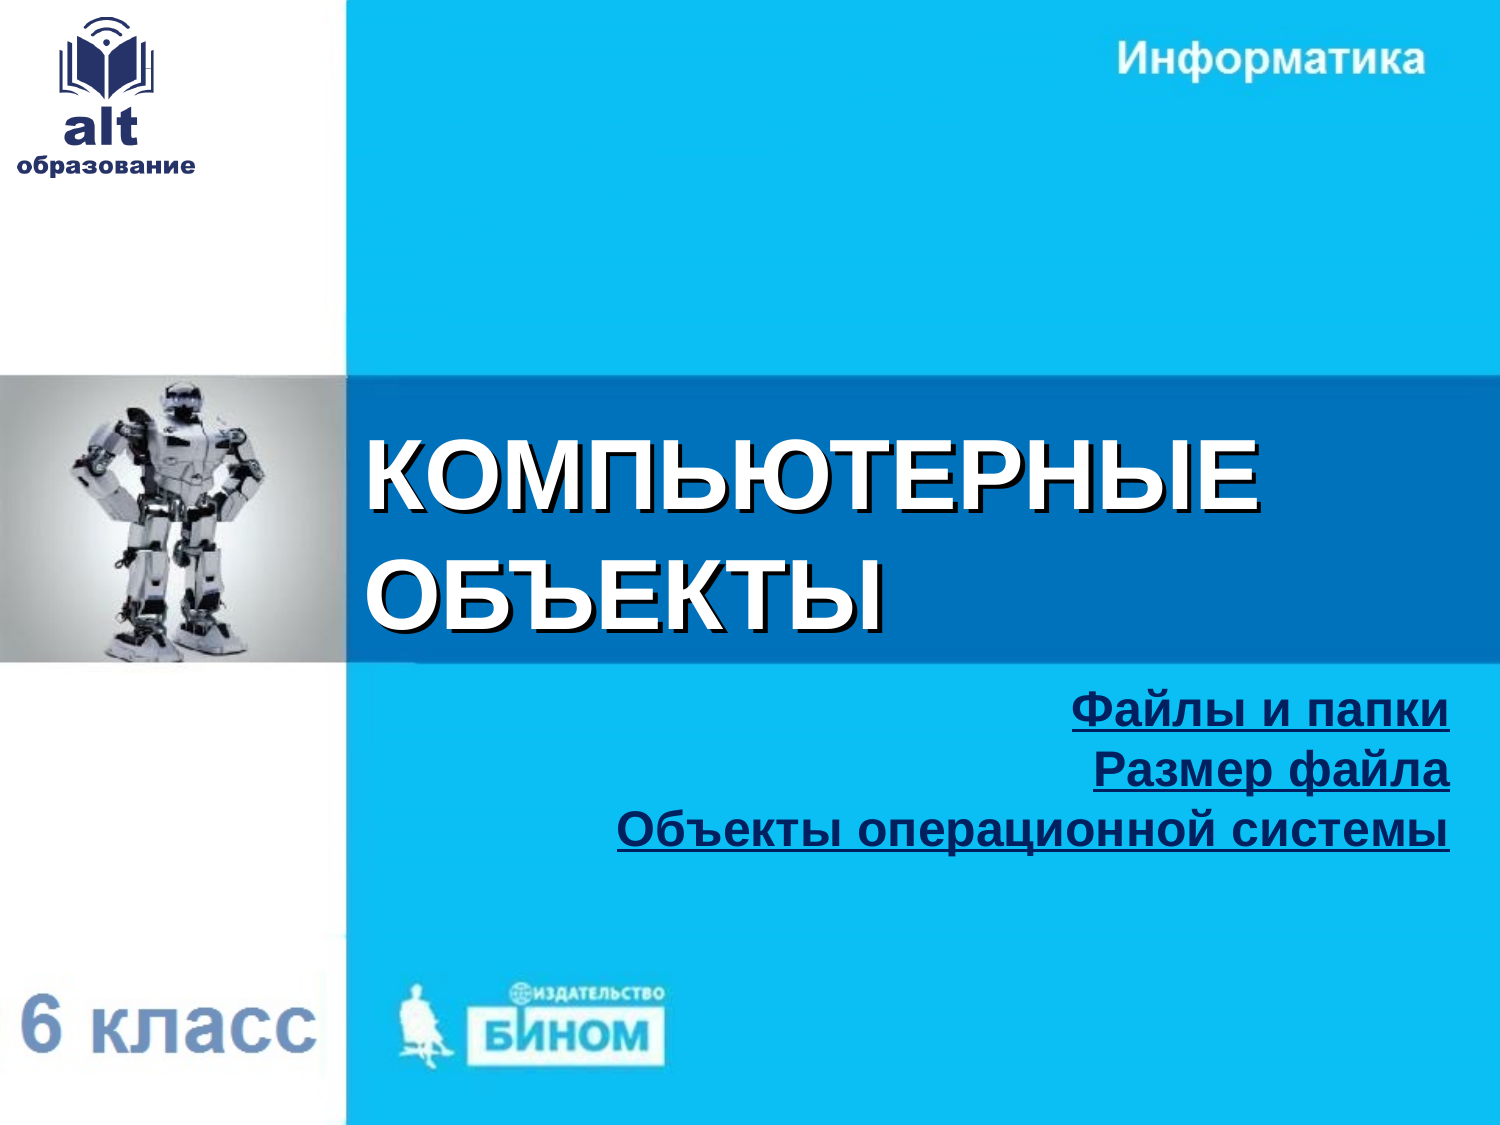

# КОМПЬЮТЕРНЫЕ ОБЪЕКТЫ
Файлы и папки
Размер файла
Объекты операционной системы